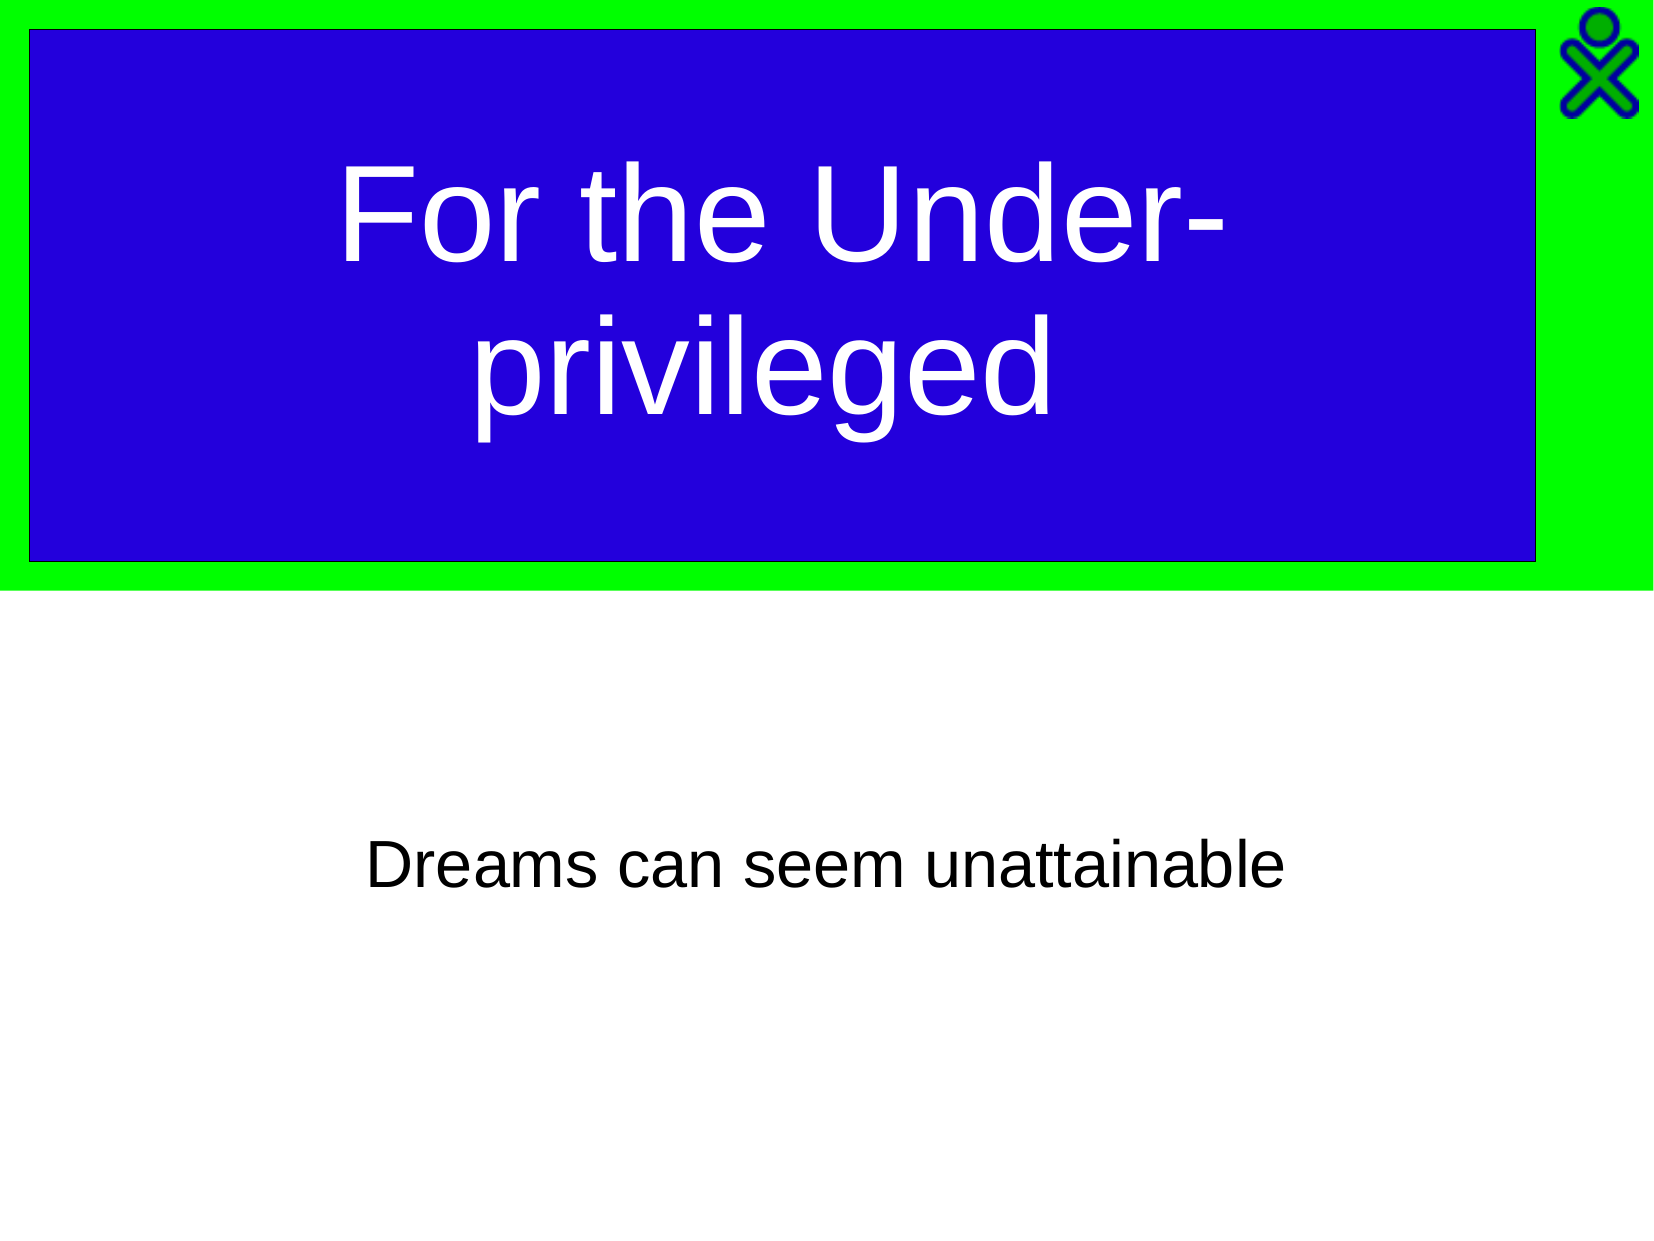

# For the Under-privileged
Dreams can seem unattainable